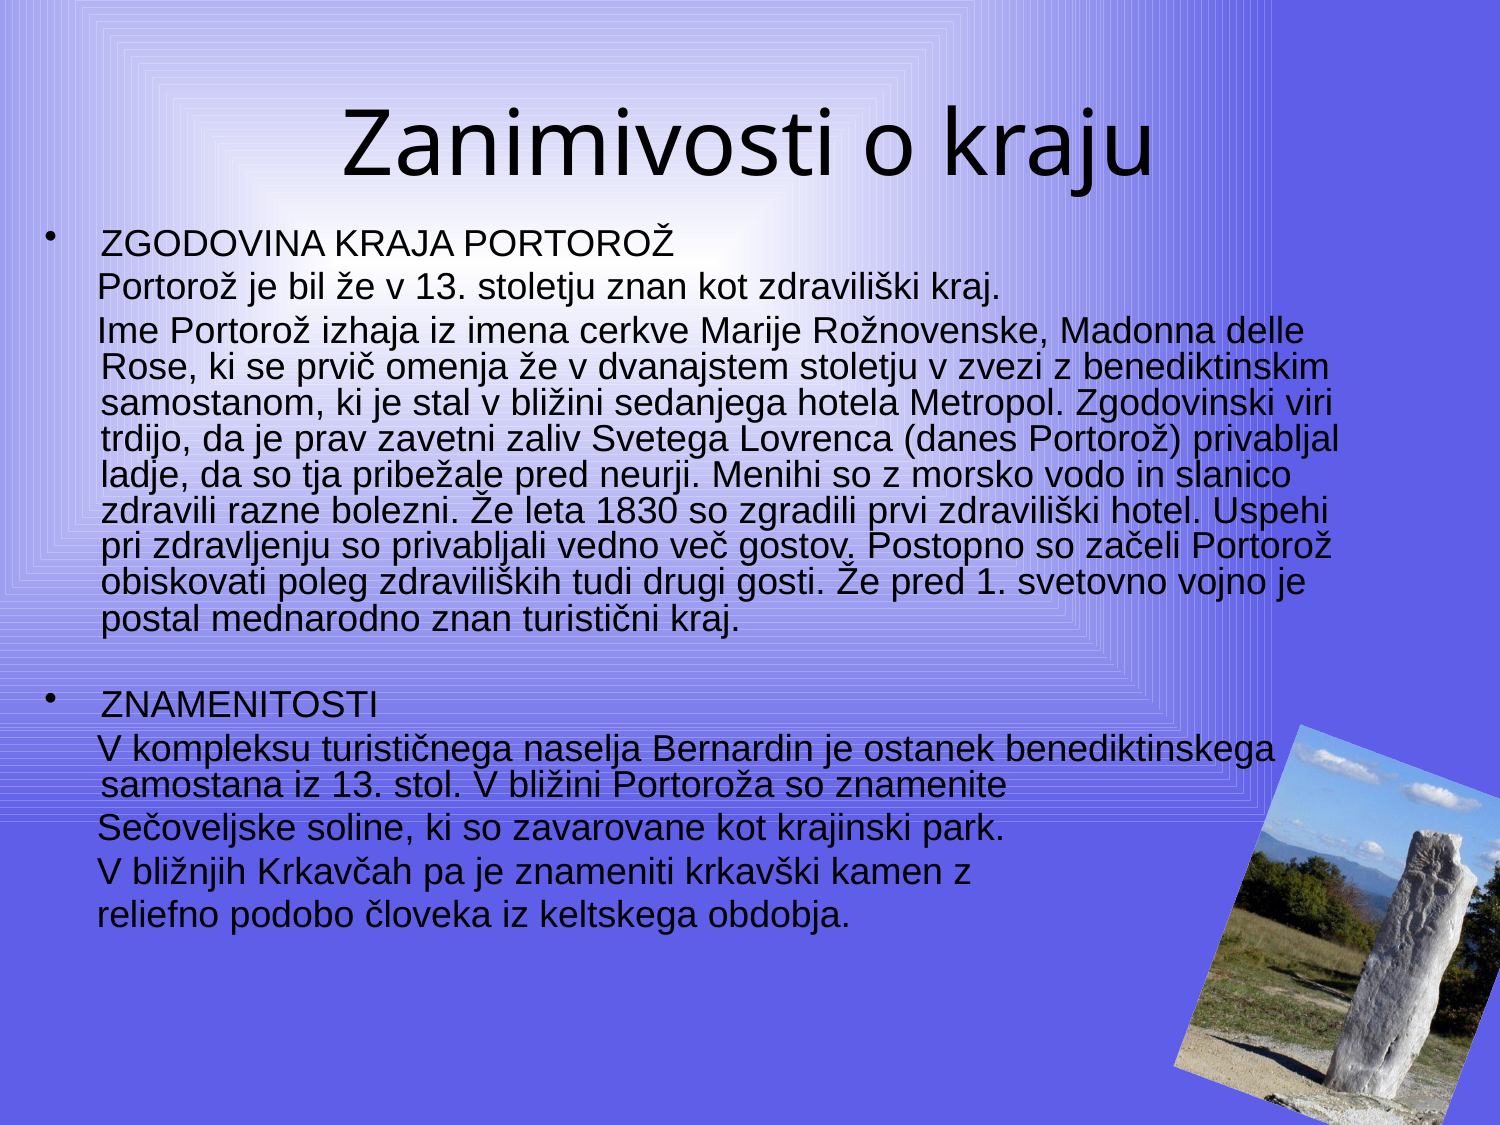

# Zanimivosti o kraju
ZGODOVINA KRAJA PORTOROŽ
 Portorož je bil že v 13. stoletju znan kot zdraviliški kraj.
 Ime Portorož izhaja iz imena cerkve Marije Rožnovenske, Madonna delle Rose, ki se prvič omenja že v dvanajstem stoletju v zvezi z benediktinskim samostanom, ki je stal v bližini sedanjega hotela Metropol. Zgodovinski viri trdijo, da je prav zavetni zaliv Svetega Lovrenca (danes Portorož) privabljal ladje, da so tja pribežale pred neurji. Menihi so z morsko vodo in slanico zdravili razne bolezni. Že leta 1830 so zgradili prvi zdraviliški hotel. Uspehi pri zdravljenju so privabljali vedno več gostov. Postopno so začeli Portorož obiskovati poleg zdraviliških tudi drugi gosti. Že pred 1. svetovno vojno je postal mednarodno znan turistični kraj.
ZNAMENITOSTI
 V kompleksu turističnega naselja Bernardin je ostanek benediktinskega samostana iz 13. stol. V bližini Portoroža so znamenite
 Sečoveljske soline, ki so zavarovane kot krajinski park.
 V bližnjih Krkavčah pa je znameniti krkavški kamen z
 reliefno podobo človeka iz keltskega obdobja.